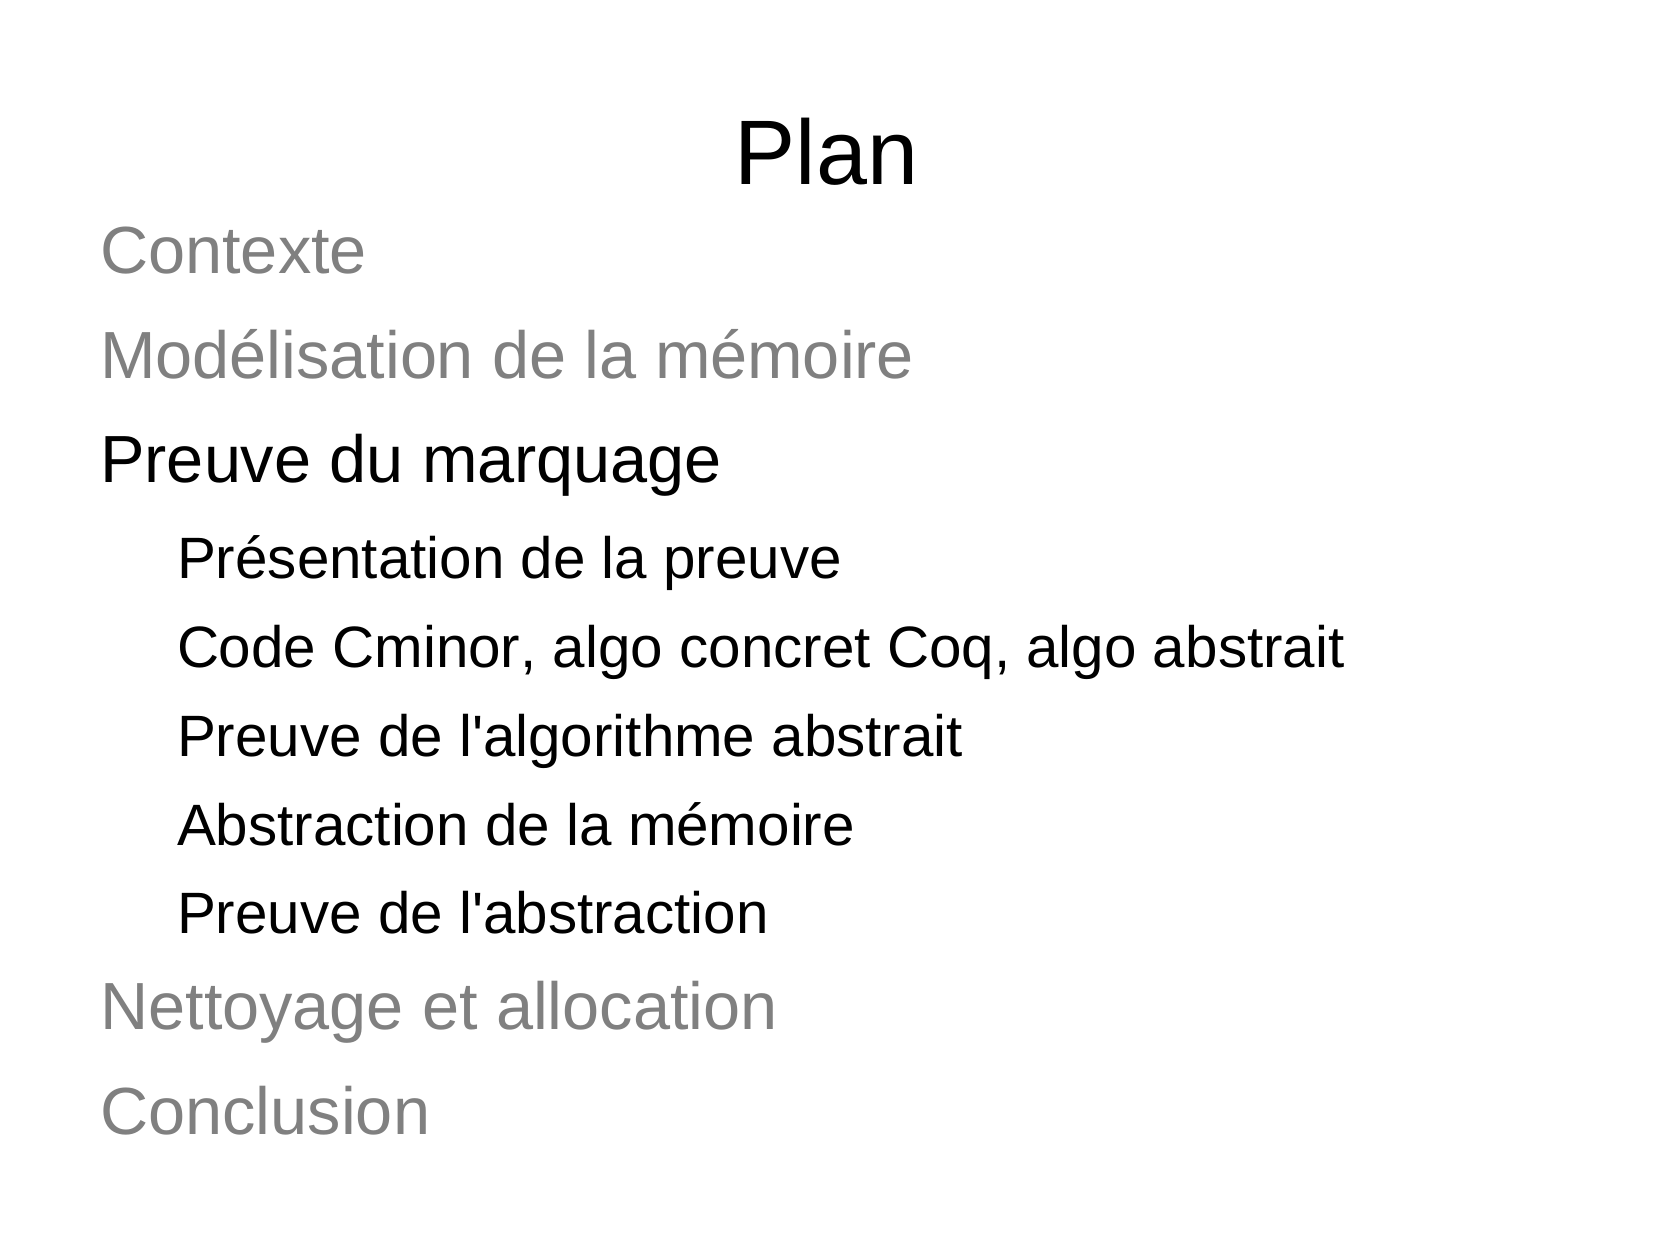

# Plan
Contexte
Modélisation de la mémoire
Preuve du marquage
Présentation de la preuve
Code Cminor, algo concret Coq, algo abstrait
Preuve de l'algorithme abstrait
Abstraction de la mémoire
Preuve de l'abstraction
Nettoyage et allocation
Conclusion